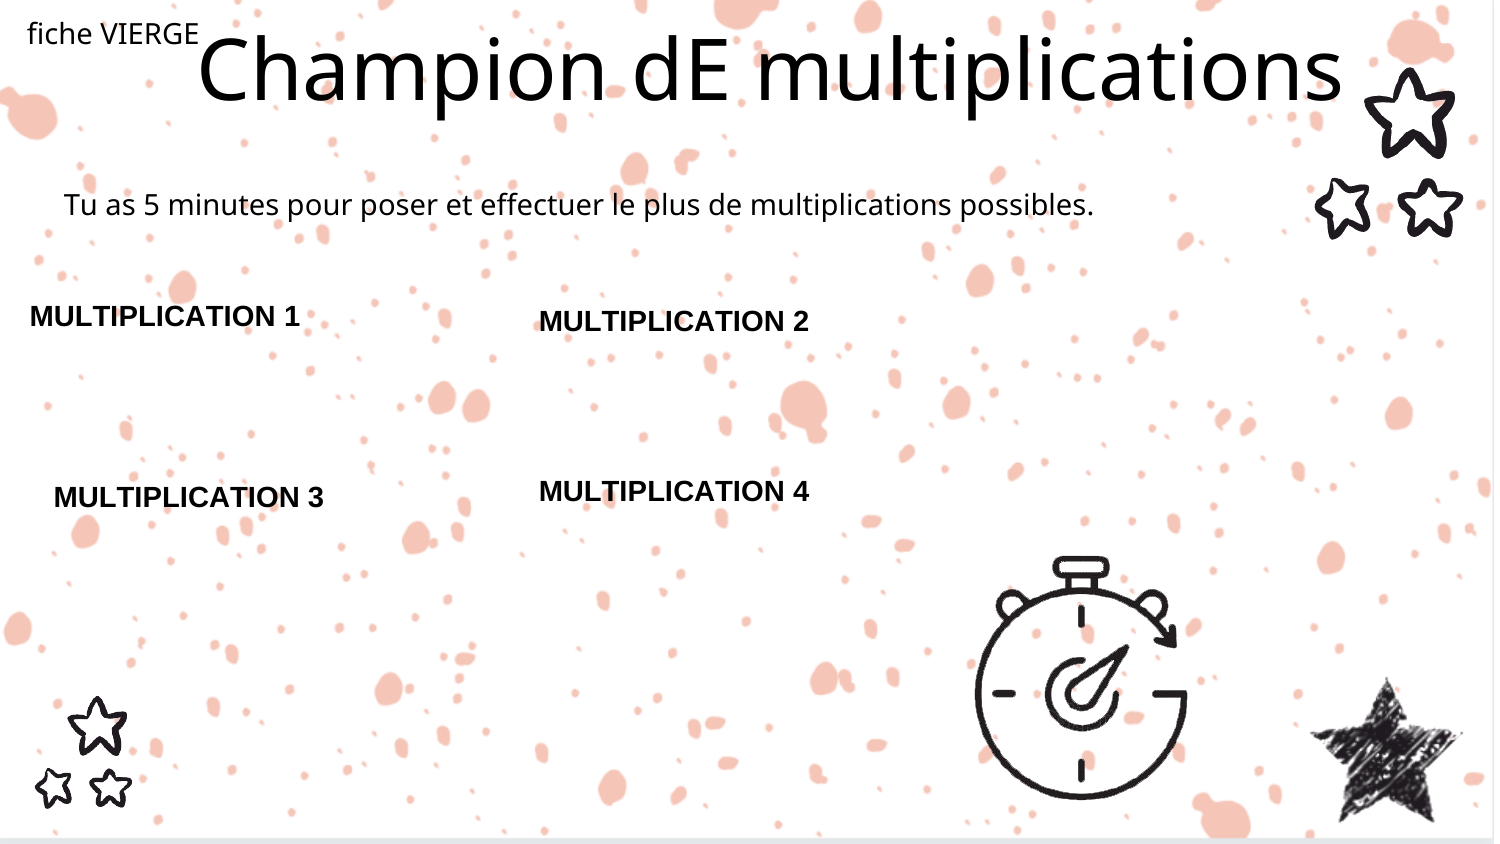

fiche VIERGE
Champion dE multiplications
Tu as 5 minutes pour poser et effectuer le plus de multiplications possibles.
MULTIPLICATION 1
MULTIPLICATION 2
MULTIPLICATION 4
MULTIPLICATION 3